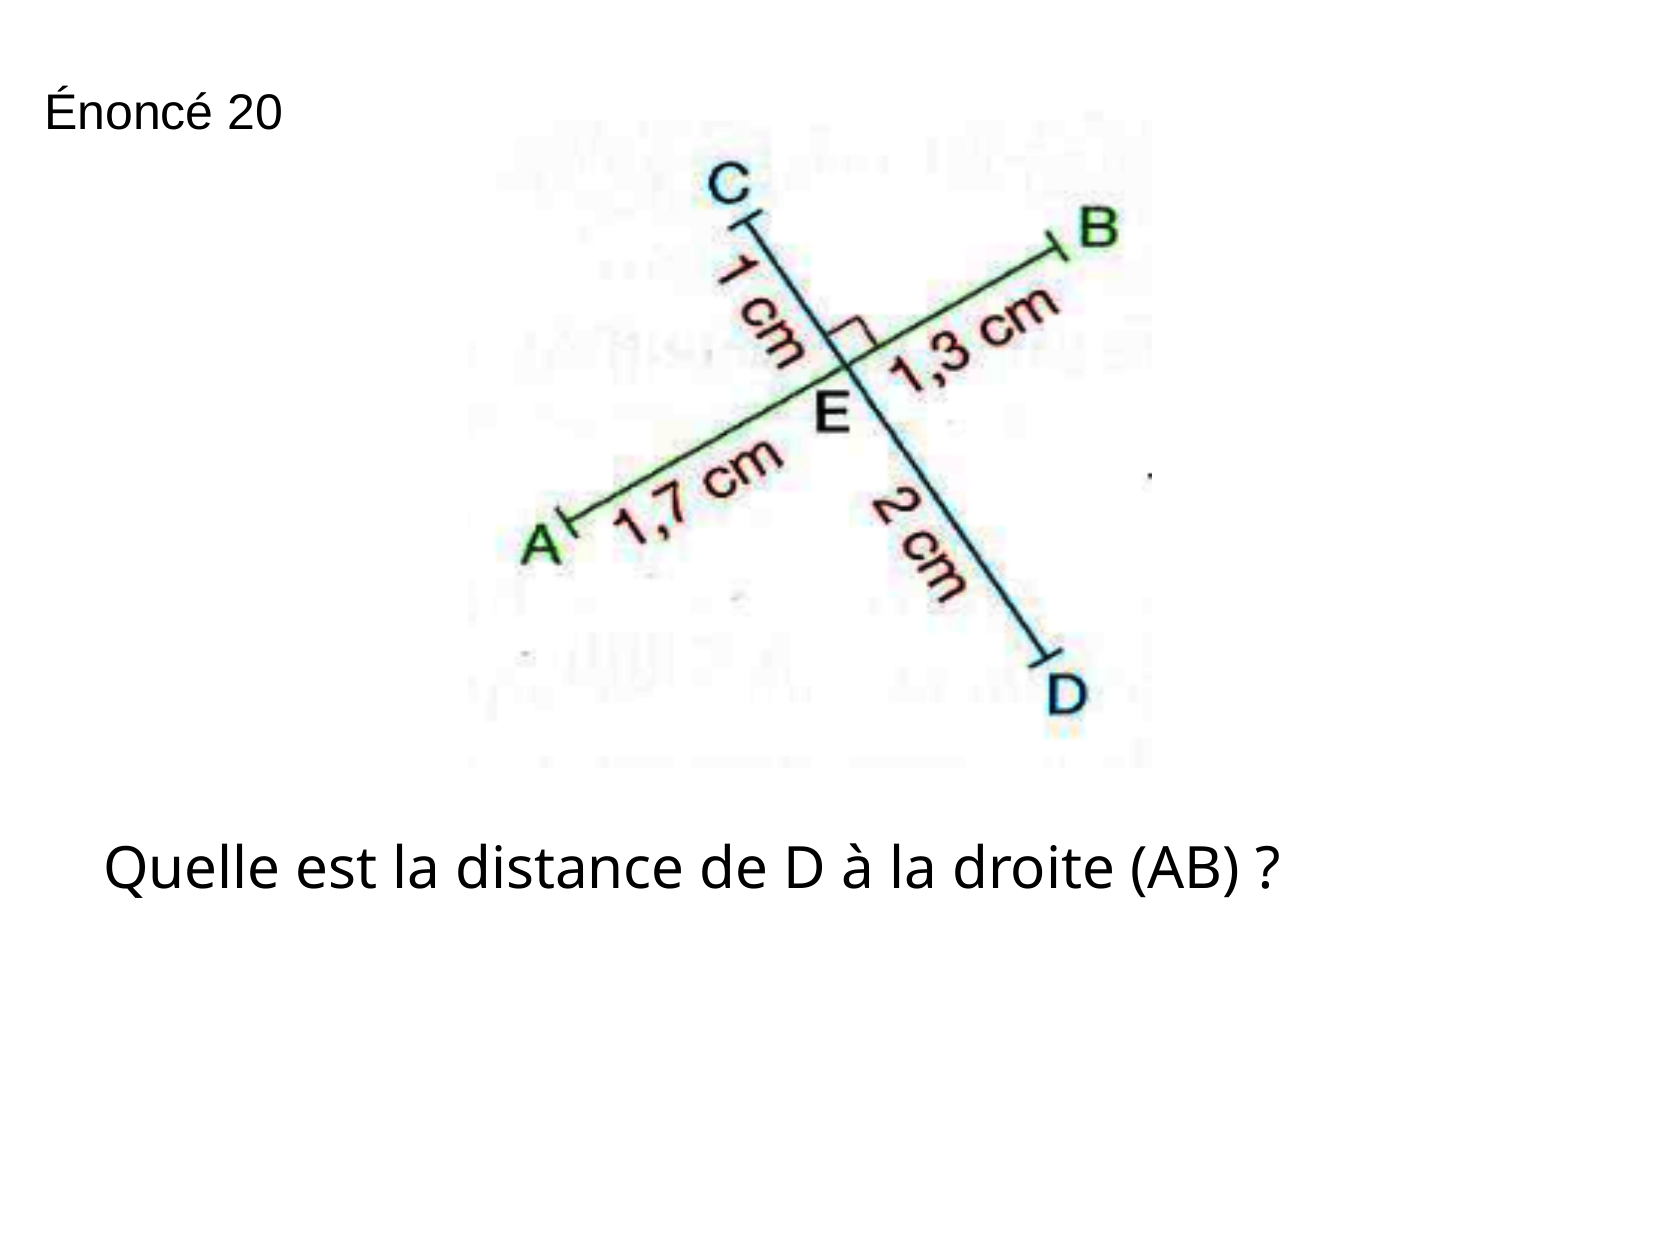

Énoncé 20
Quelle est la distance de D à la droite (AB) ?